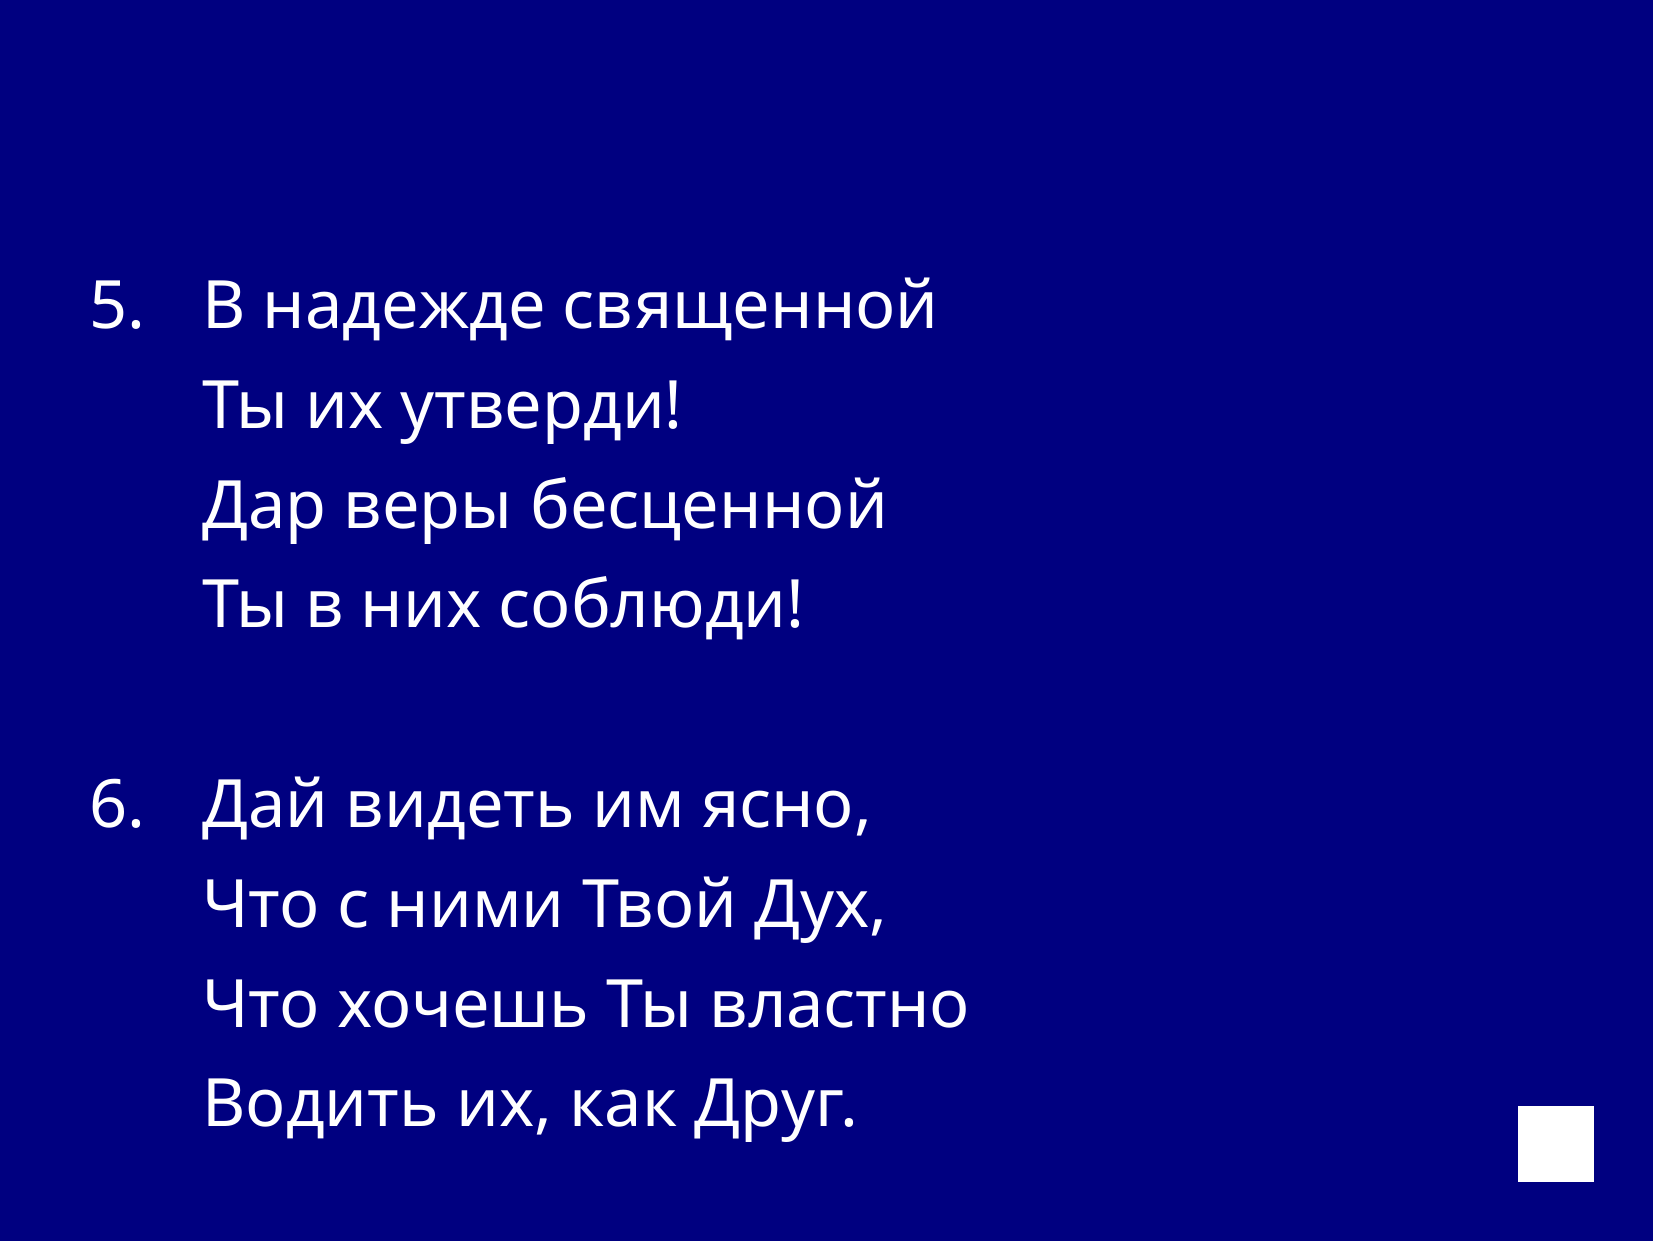

5.	В надежде священной
	Ты их утверди!
	Дар веры бесценной
	Ты в них соблюди!
6.	Дай видеть им ясно,
	Что с ними Твой Дух,
	Что хочешь Ты властно
	Водить их, как Друг.